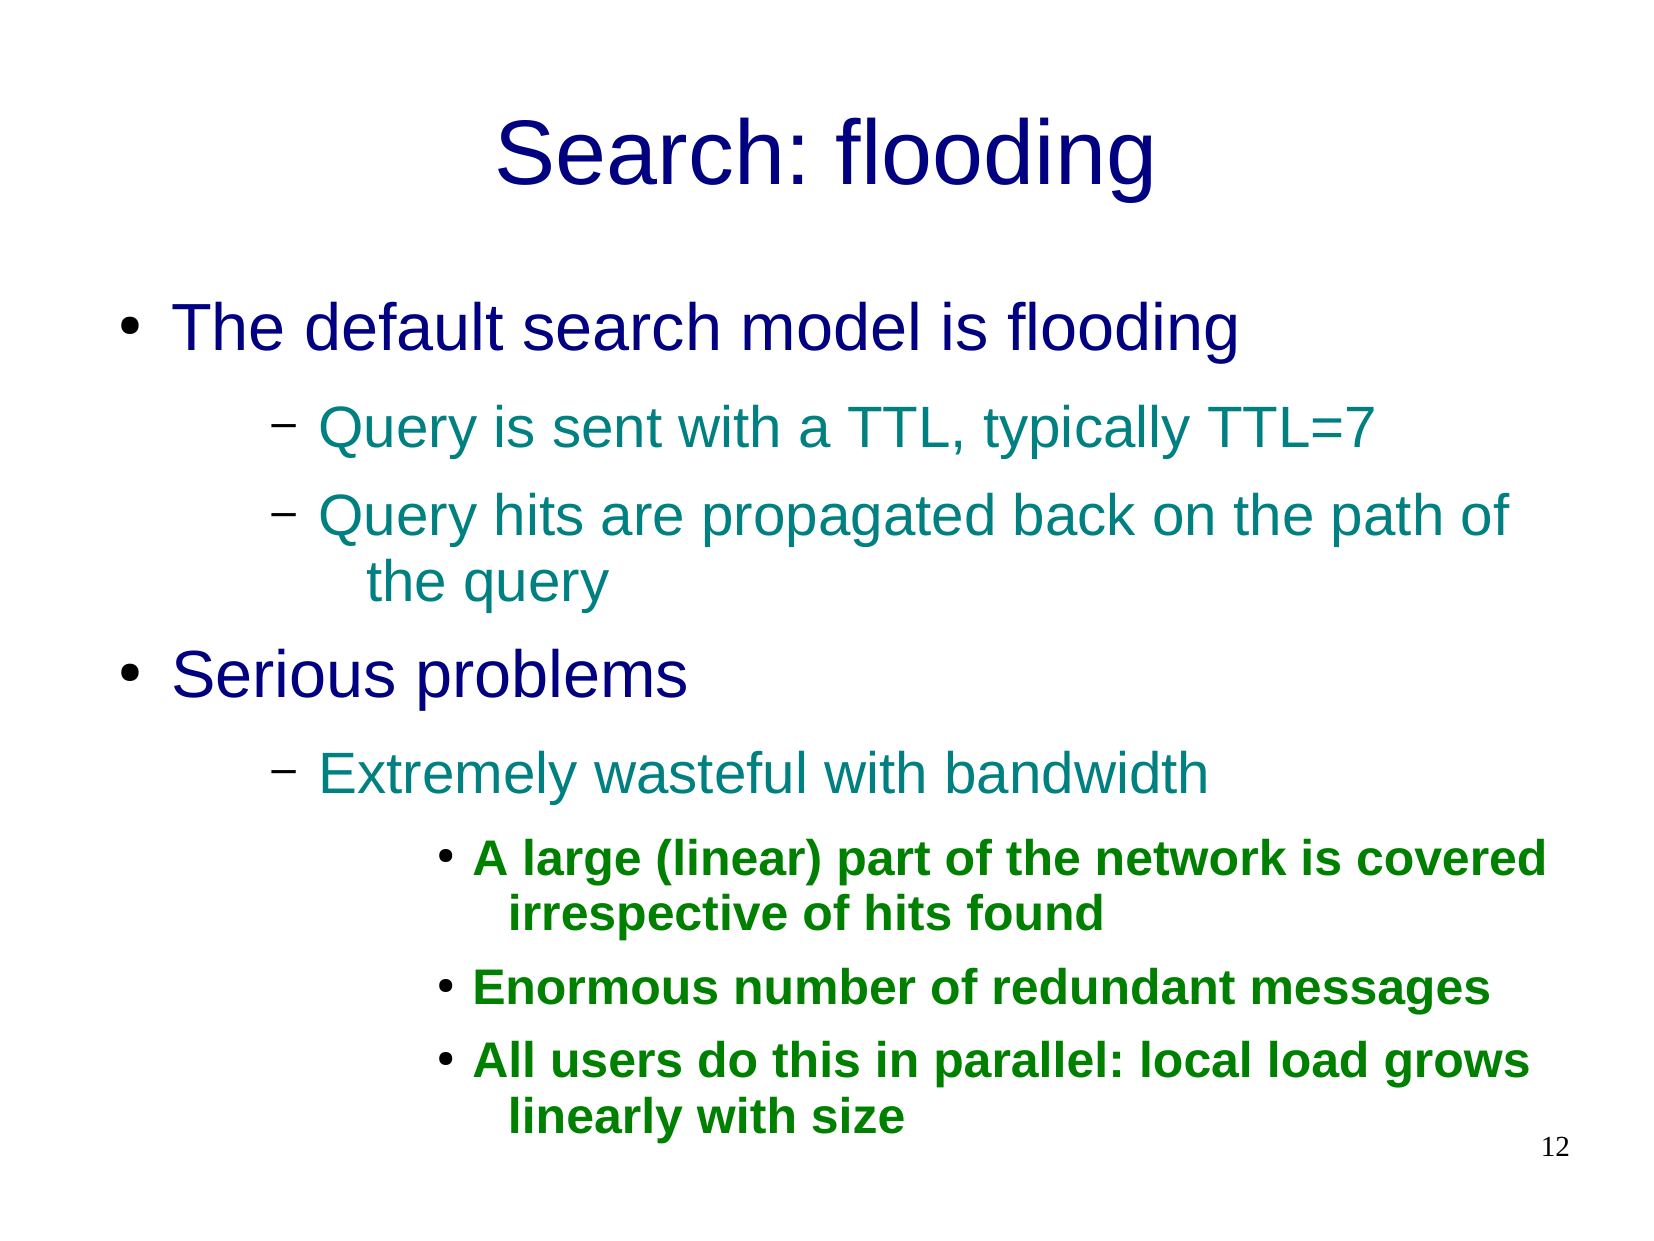

# Search: flooding
The default search model is flooding
Query is sent with a TTL, typically TTL=7
Query hits are propagated back on the path of the query
Serious problems
Extremely wasteful with bandwidth
A large (linear) part of the network is covered irrespective of hits found
Enormous number of redundant messages
All users do this in parallel: local load grows linearly with size
12